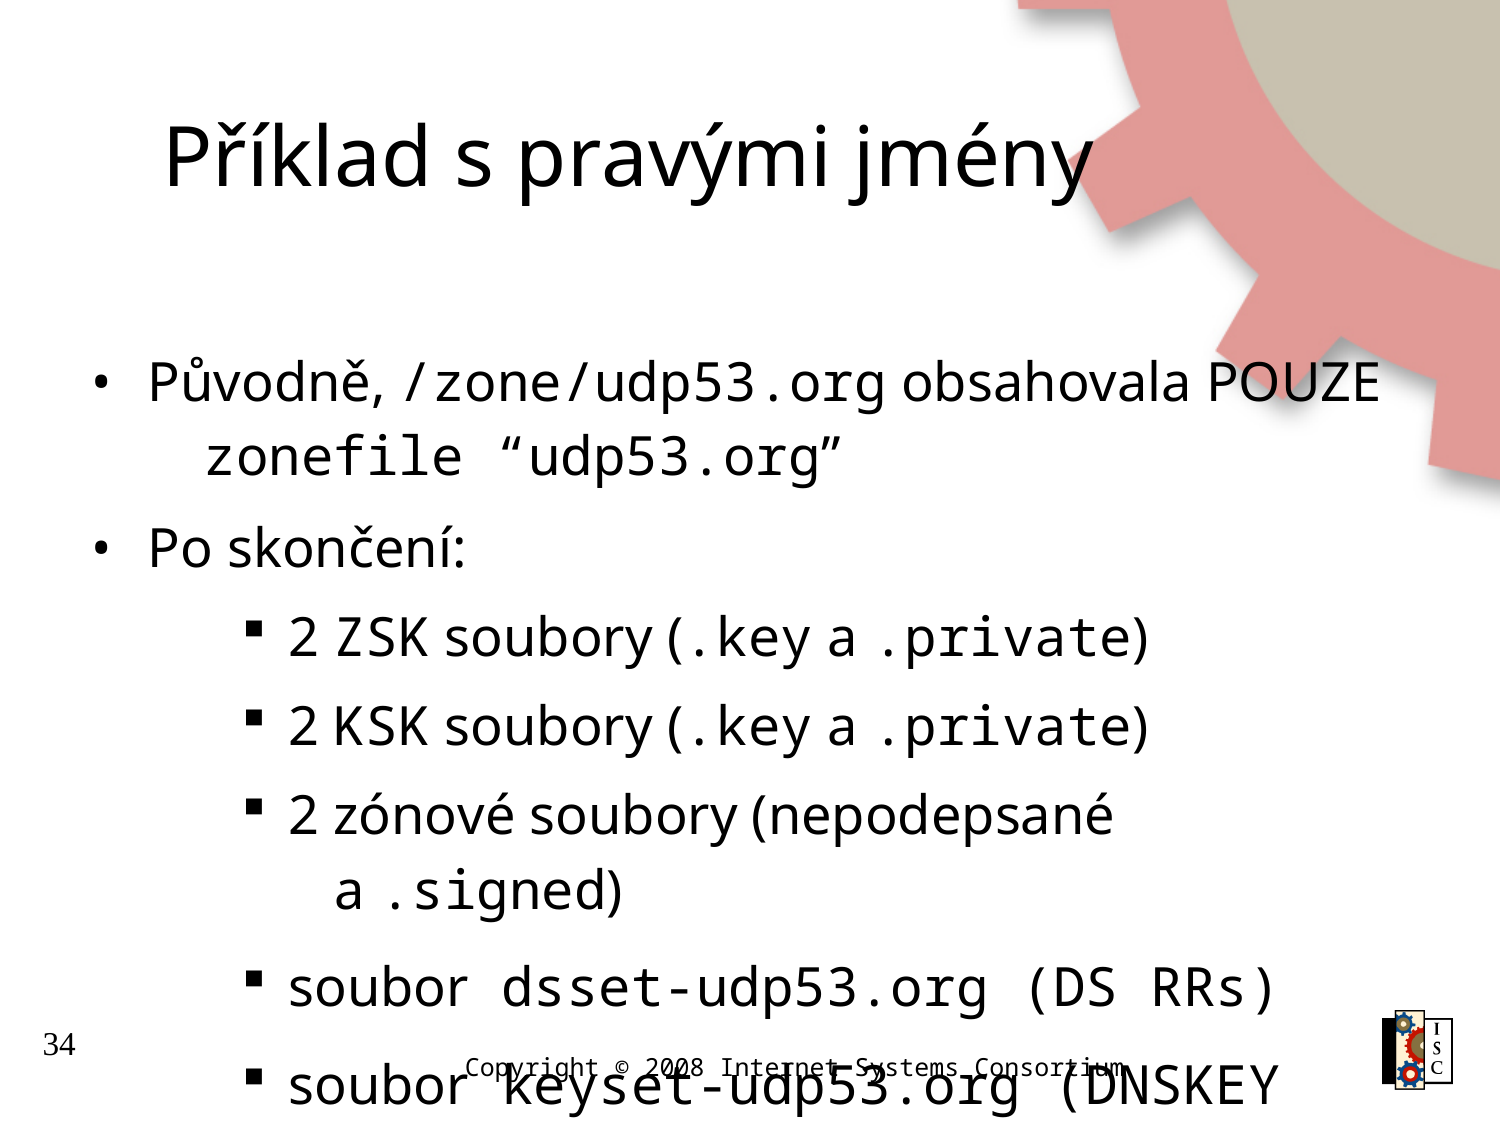

# Příklad s pravými jmény
Původně, /zone/udp53.org obsahovala POUZE zonefile “udp53.org”
Po skončení:
2 ZSK soubory (.key a .private)‏
2 KSK soubory (.key a .private)‏
2 zónové soubory (nepodepsané a .signed)‏
soubor dsset-udp53.org (DS RRs)‏
soubor keyset-udp53.org (DNSKEY RRs)‏